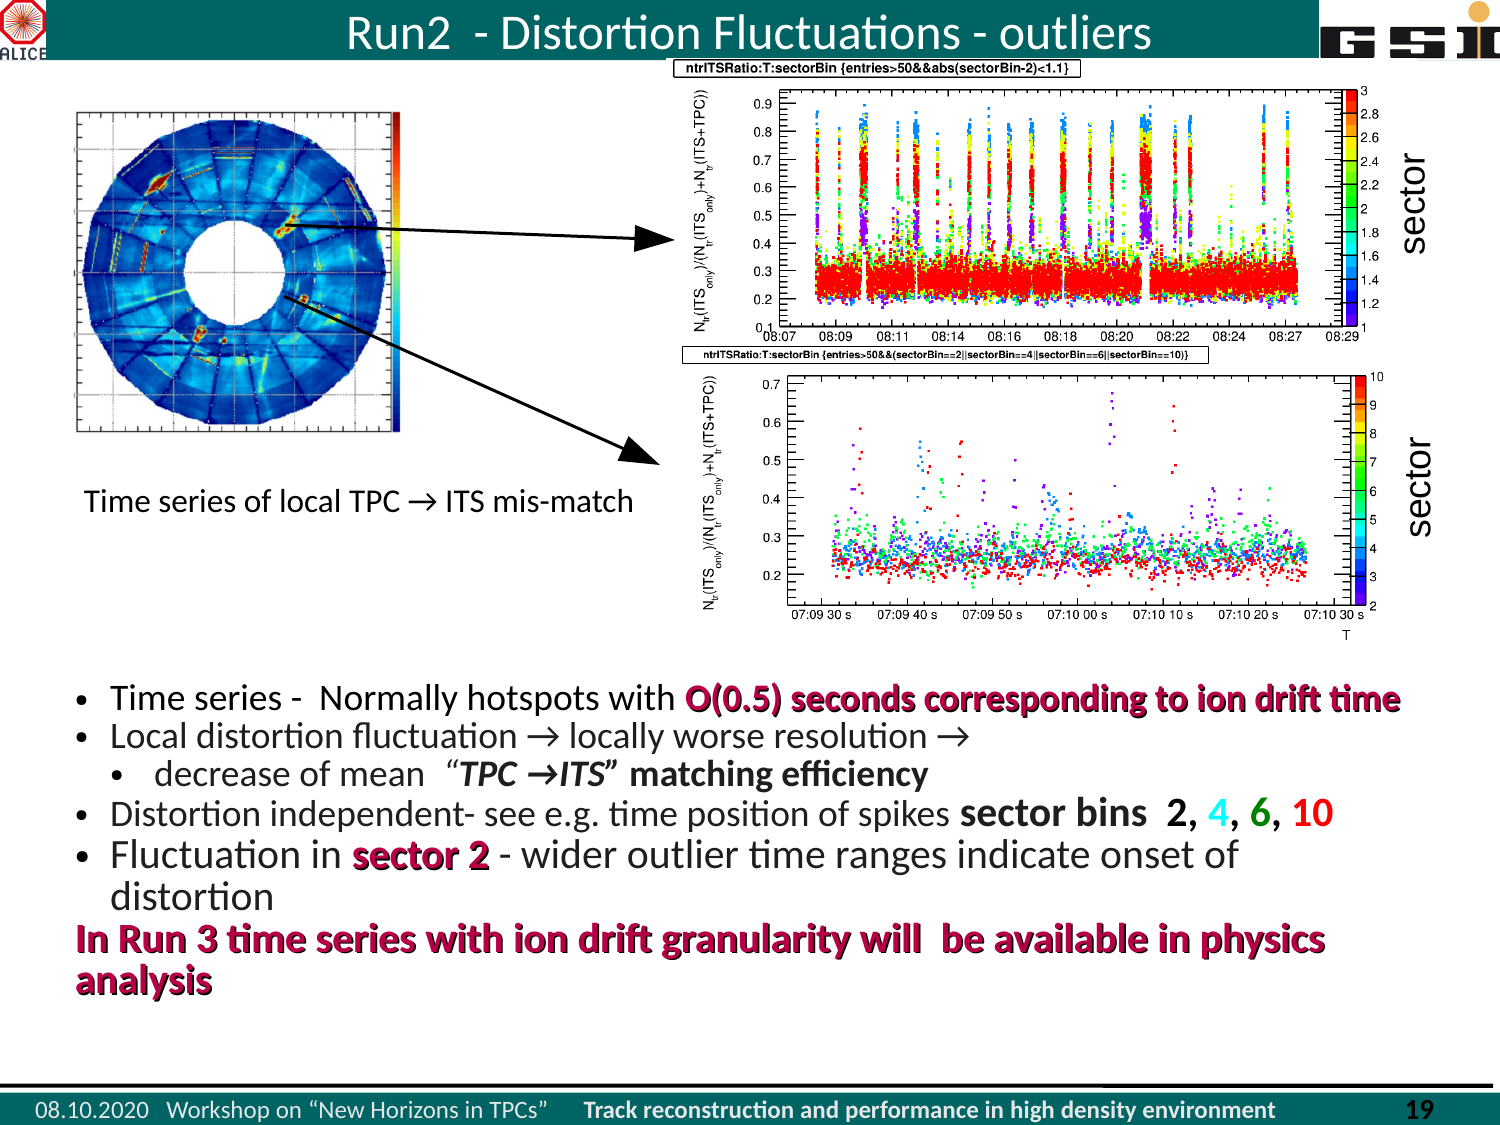

# Run2 - Distortion Fluctuations - outliers
sector
sector
Time series of local TPC → ITS mis-match
Time series - Normally hotspots with O(0.5) seconds corresponding to ion drift time
Local distortion fluctuation → locally worse resolution →
 decrease of mean “TPC →ITS” matching efficiency
Distortion independent- see e.g. time position of spikes sector bins 2, 4, 6, 10
Fluctuation in sector 2 - wider outlier time ranges indicate onset of distortion
In Run 3 time series with ion drift granularity will be available in physics analysis